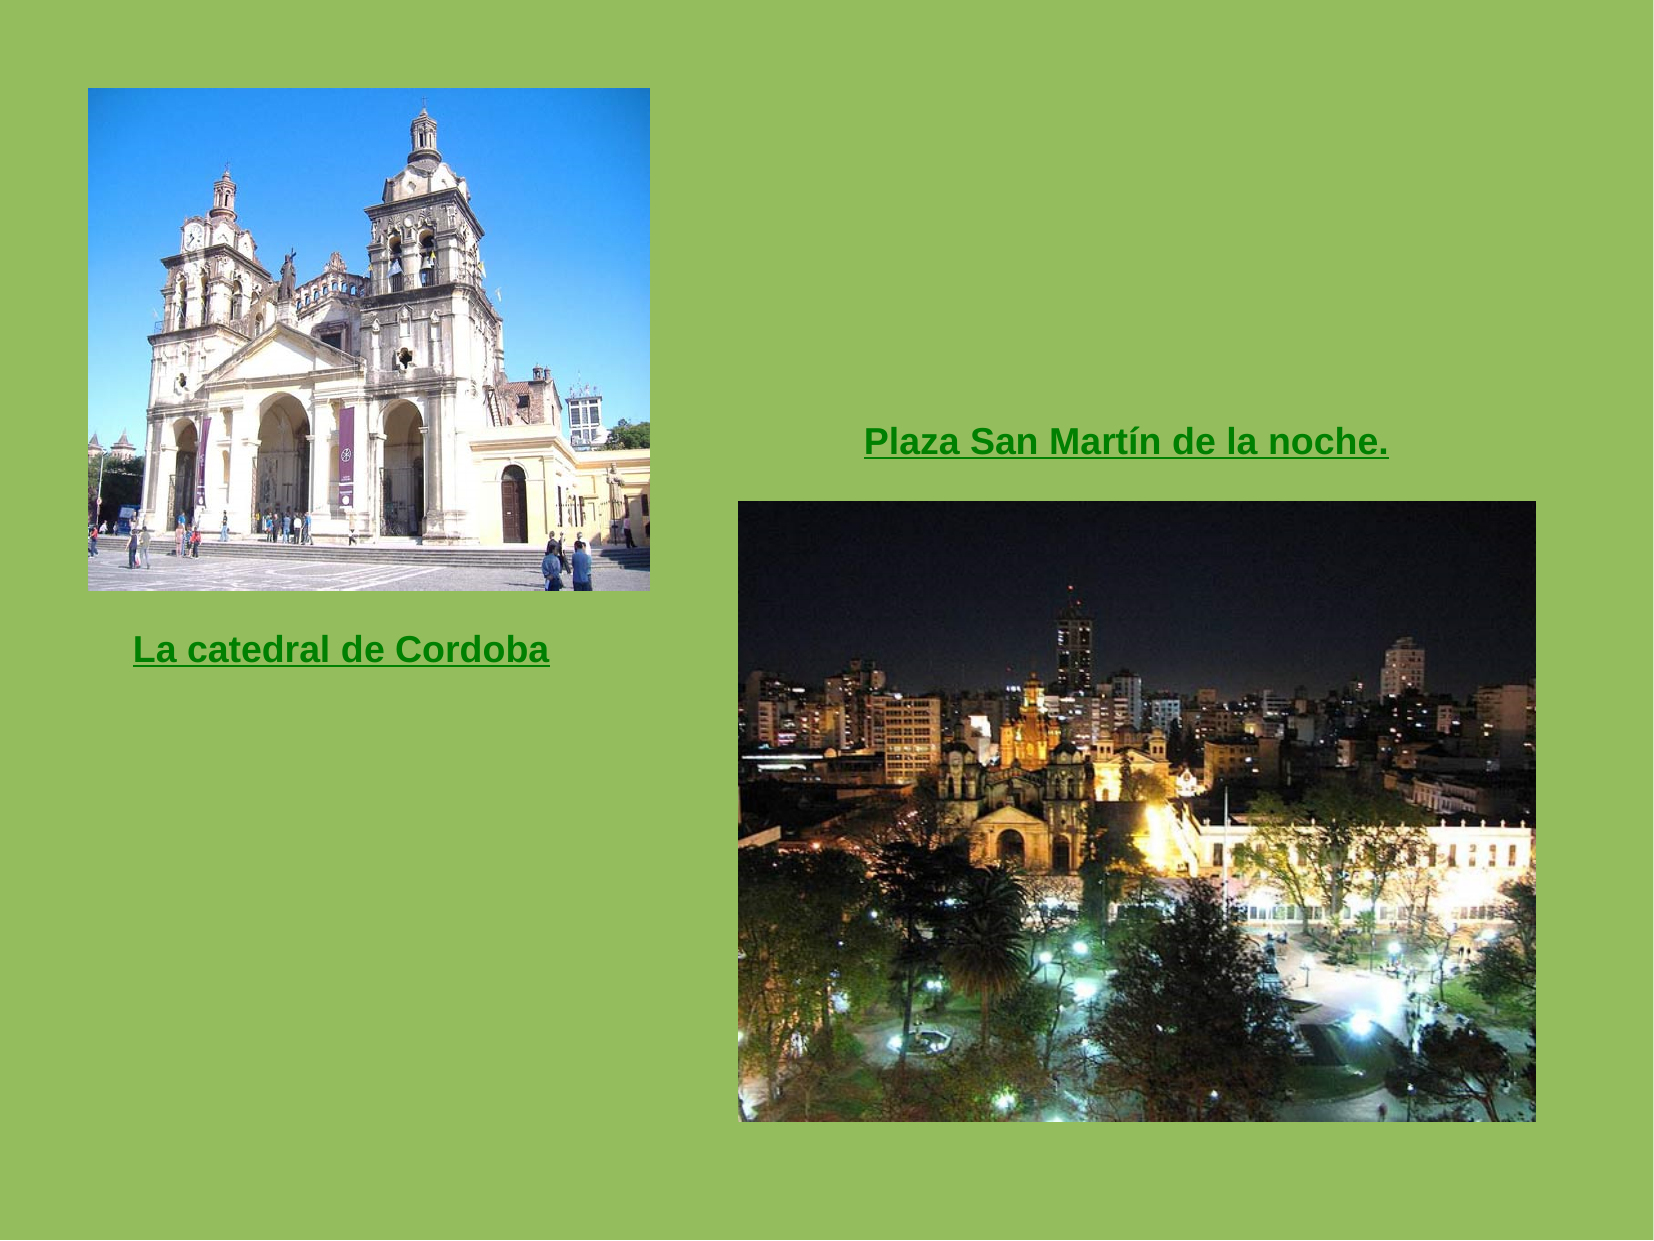

Plaza San Martín de la noche.
La catedral de Cordoba